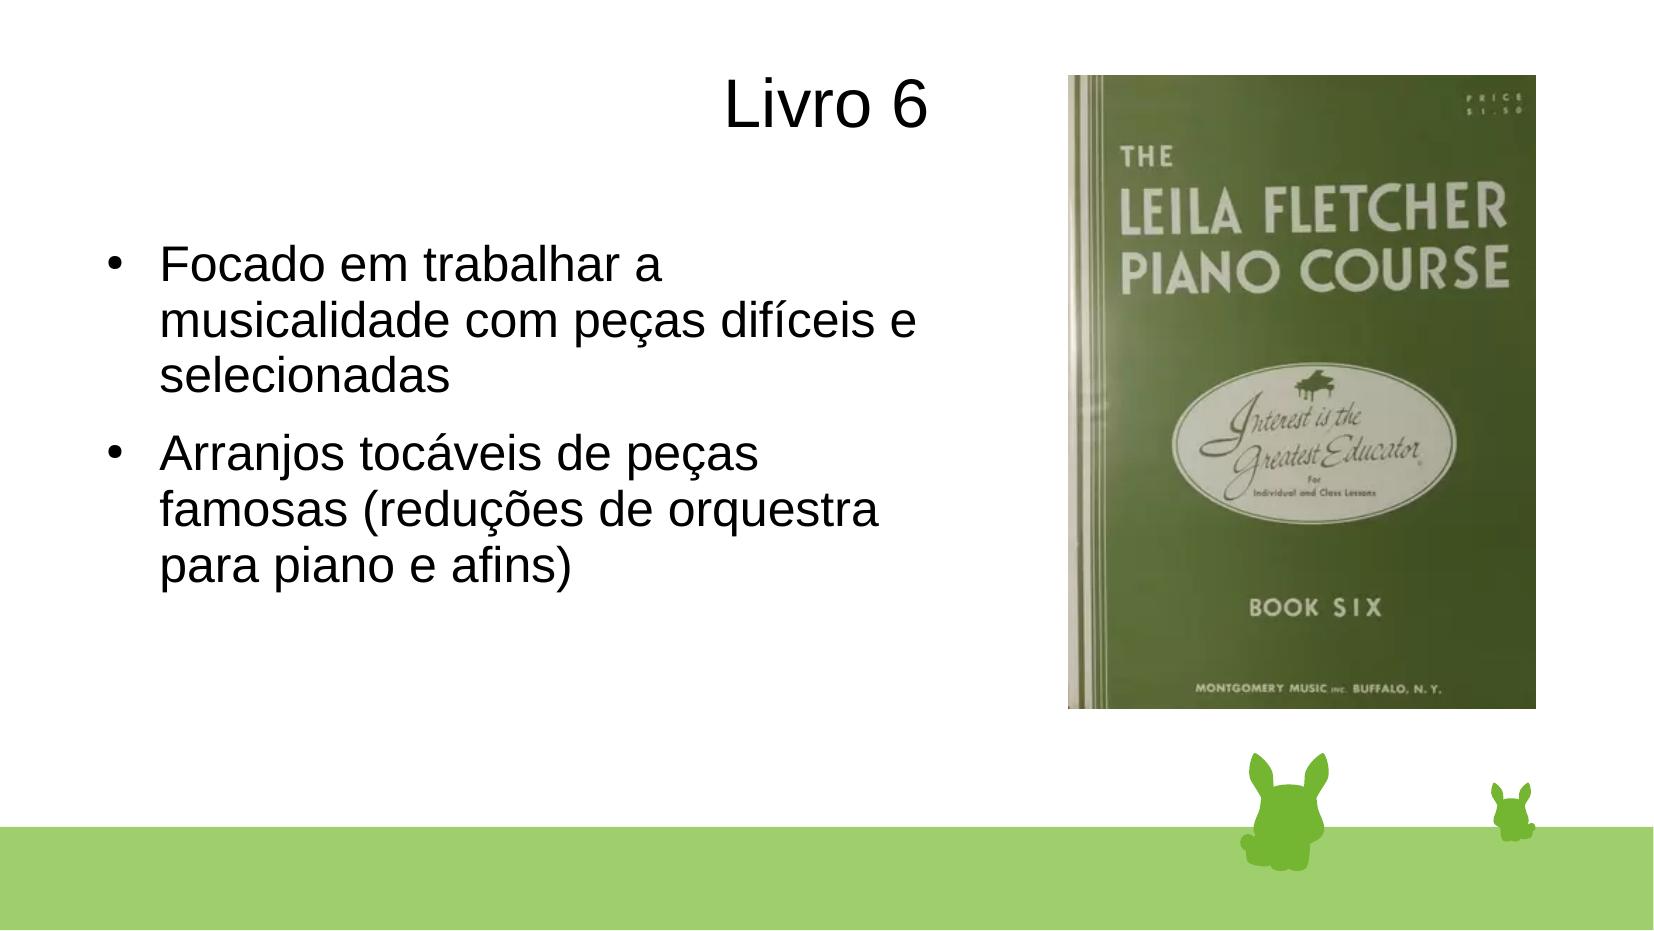

# Livro 6
Focado em trabalhar a musicalidade com peças difíceis e selecionadas
Arranjos tocáveis de peças famosas (reduções de orquestra para piano e afins)